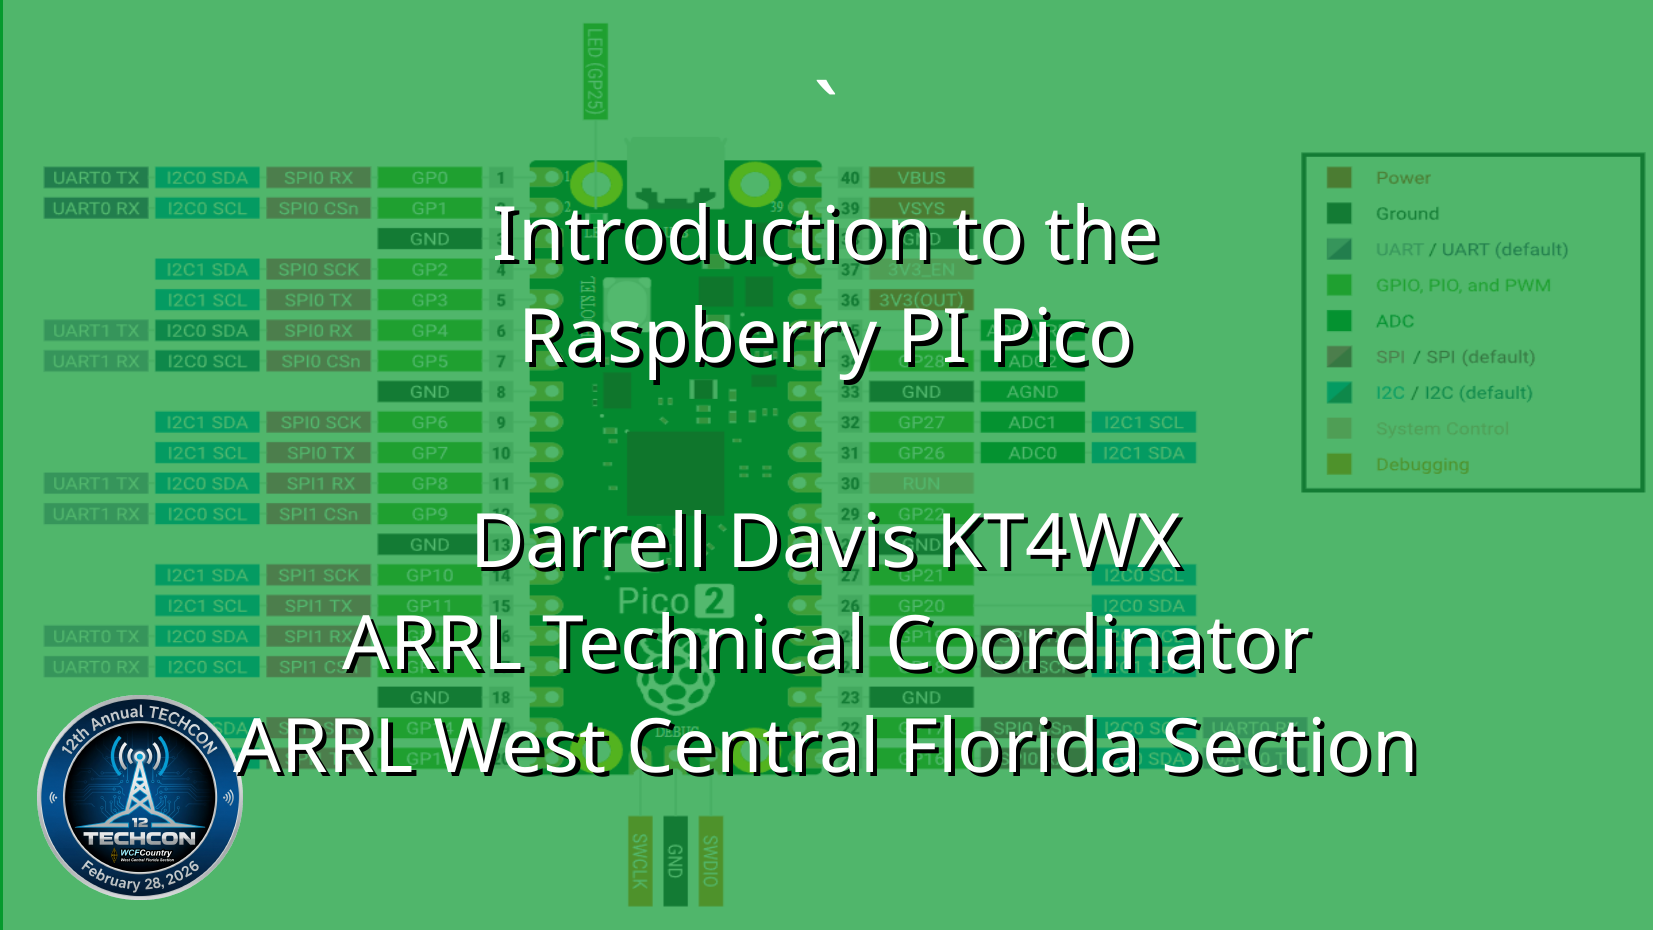

# `
Introduction to the
Raspberry PI Pico
Darrell Davis KT4WX
ARRL Technical Coordinator
ARRL West Central Florida Section